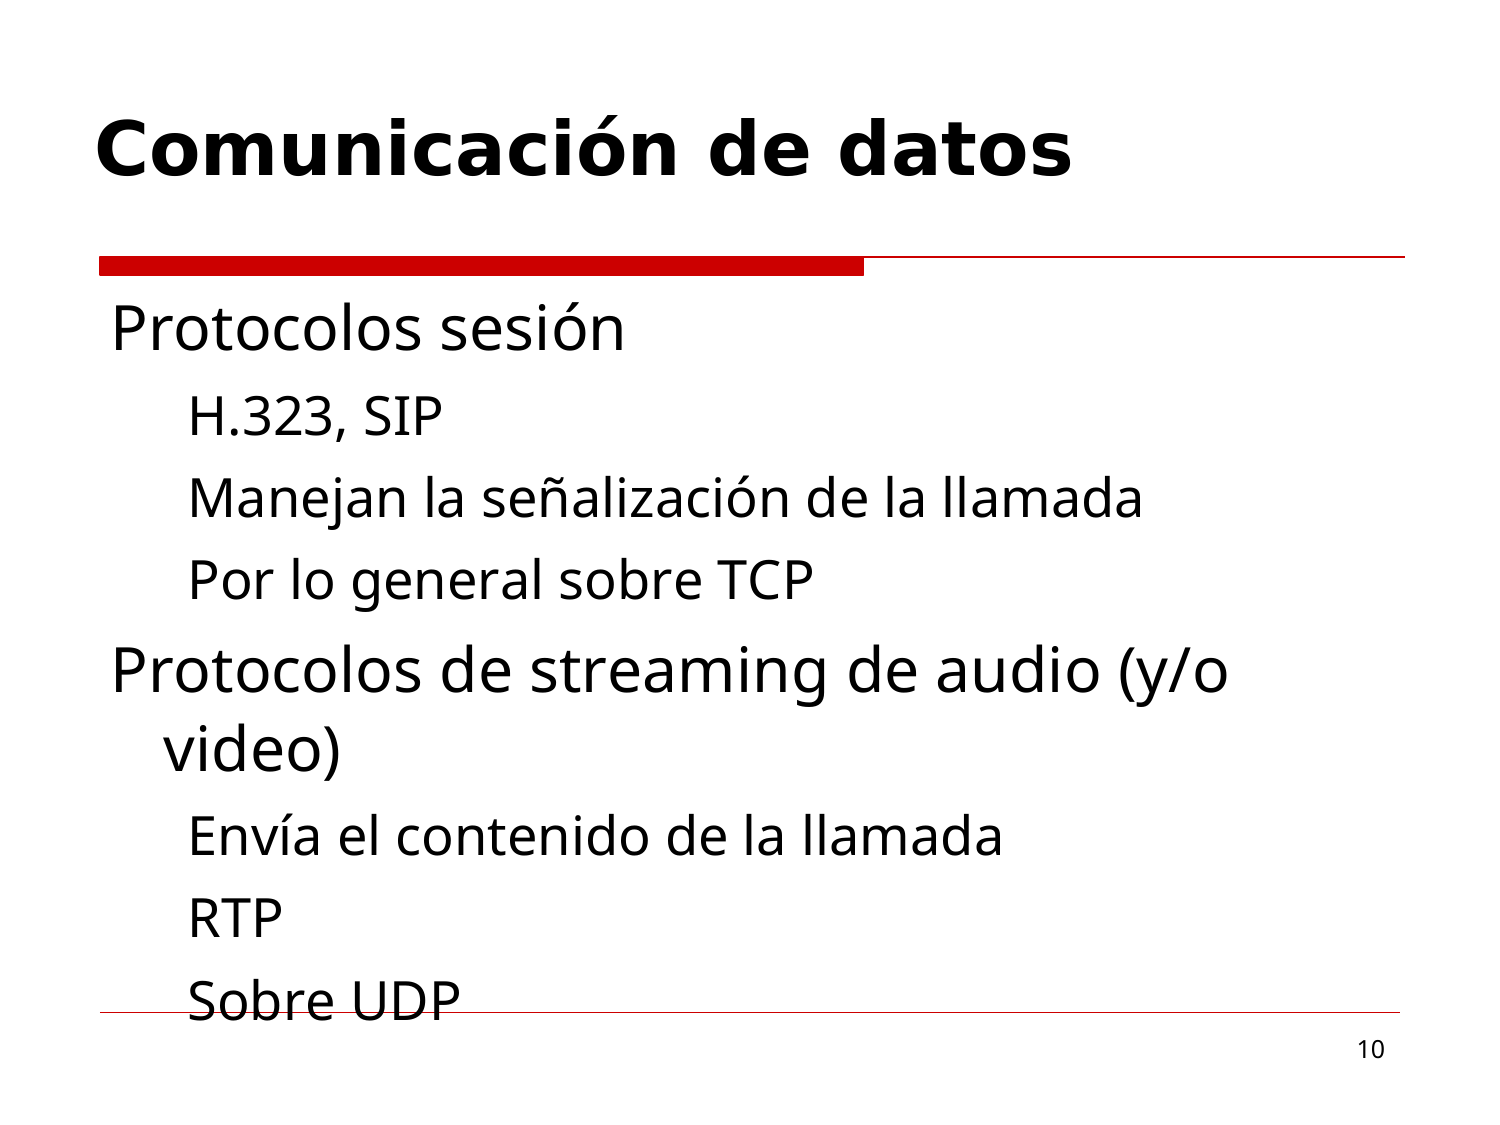

# Comunicación de datos
Protocolos sesión
H.323, SIP
Manejan la señalización de la llamada
Por lo general sobre TCP
Protocolos de streaming de audio (y/o video)
Envía el contenido de la llamada
RTP
Sobre UDP